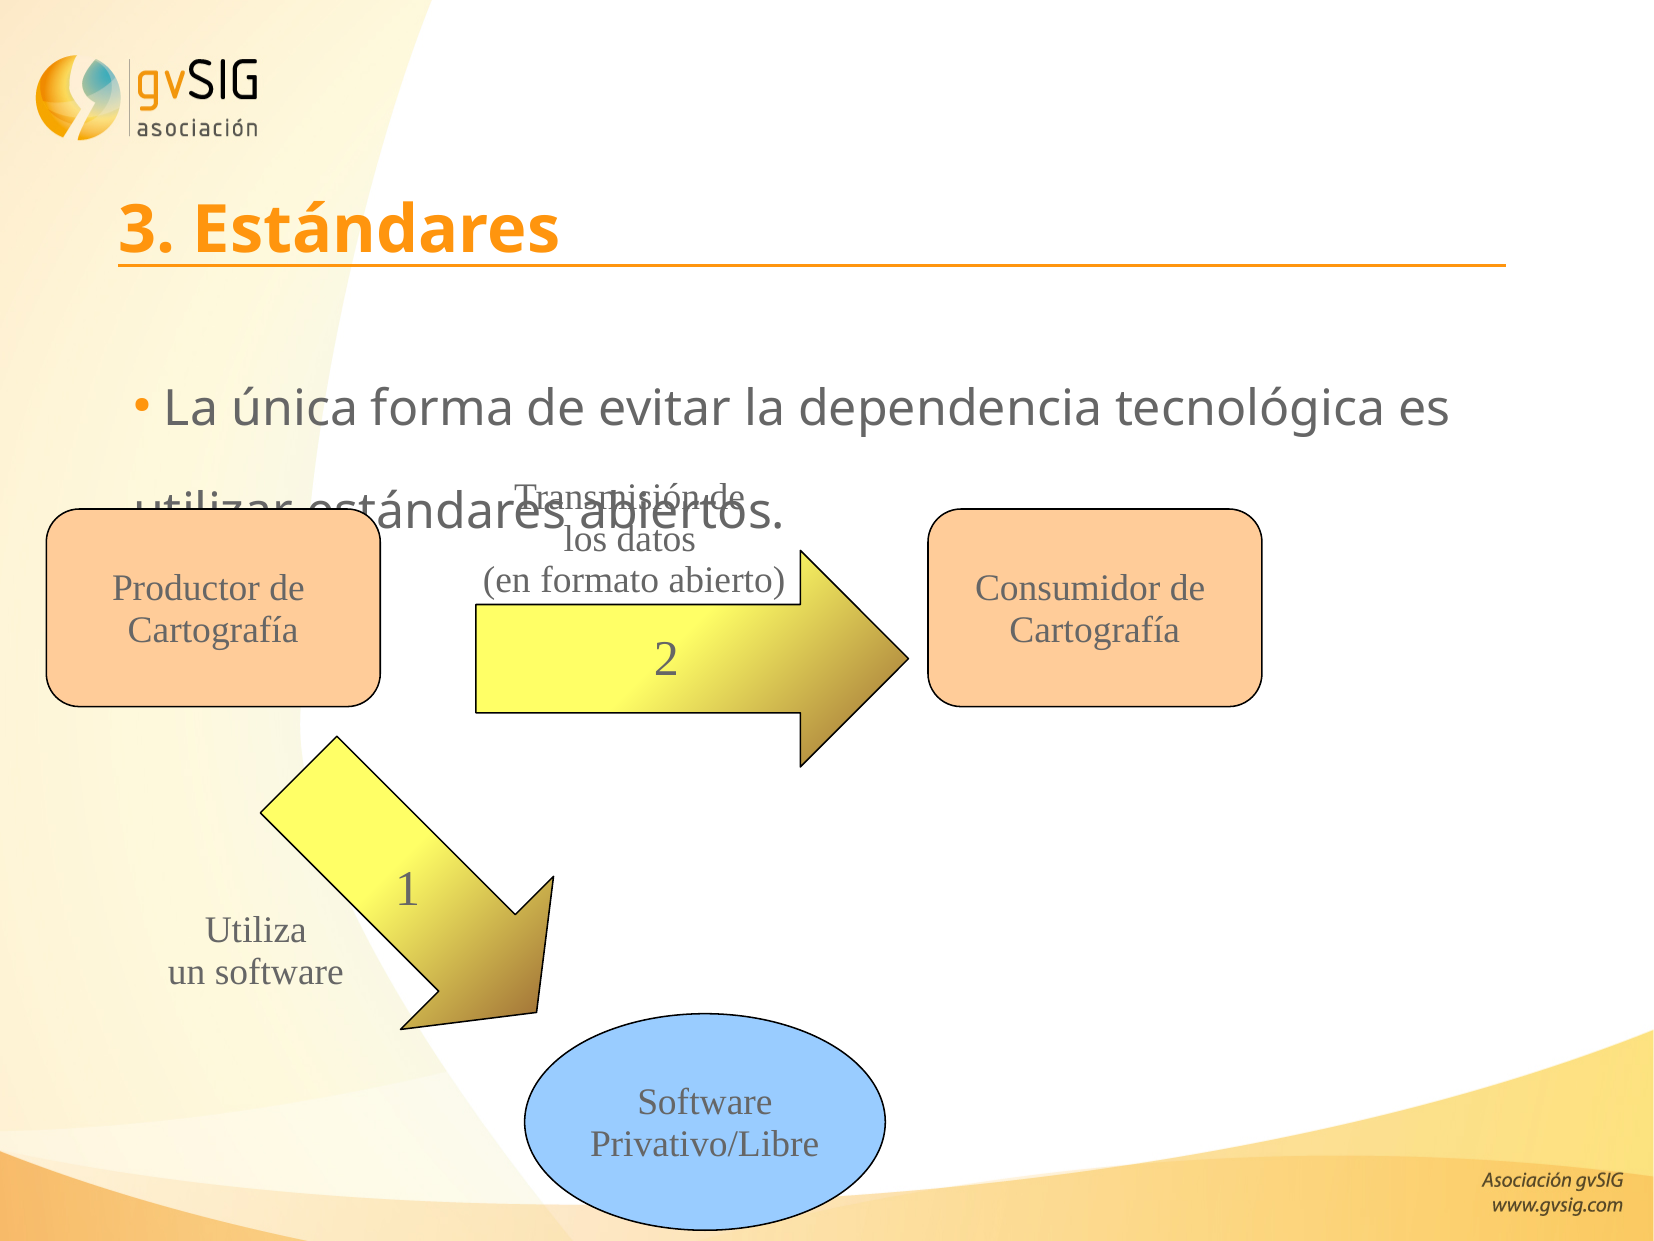

# 3. Estándares
 La única forma de evitar la dependencia tecnológica es utilizar estándares abiertos.
Transmisión de
los datos
(en formato abierto)
Productor de
Cartografía
Consumidor de
Cartografía
 2
1
Utiliza
un software
Software
Privativo/Libre